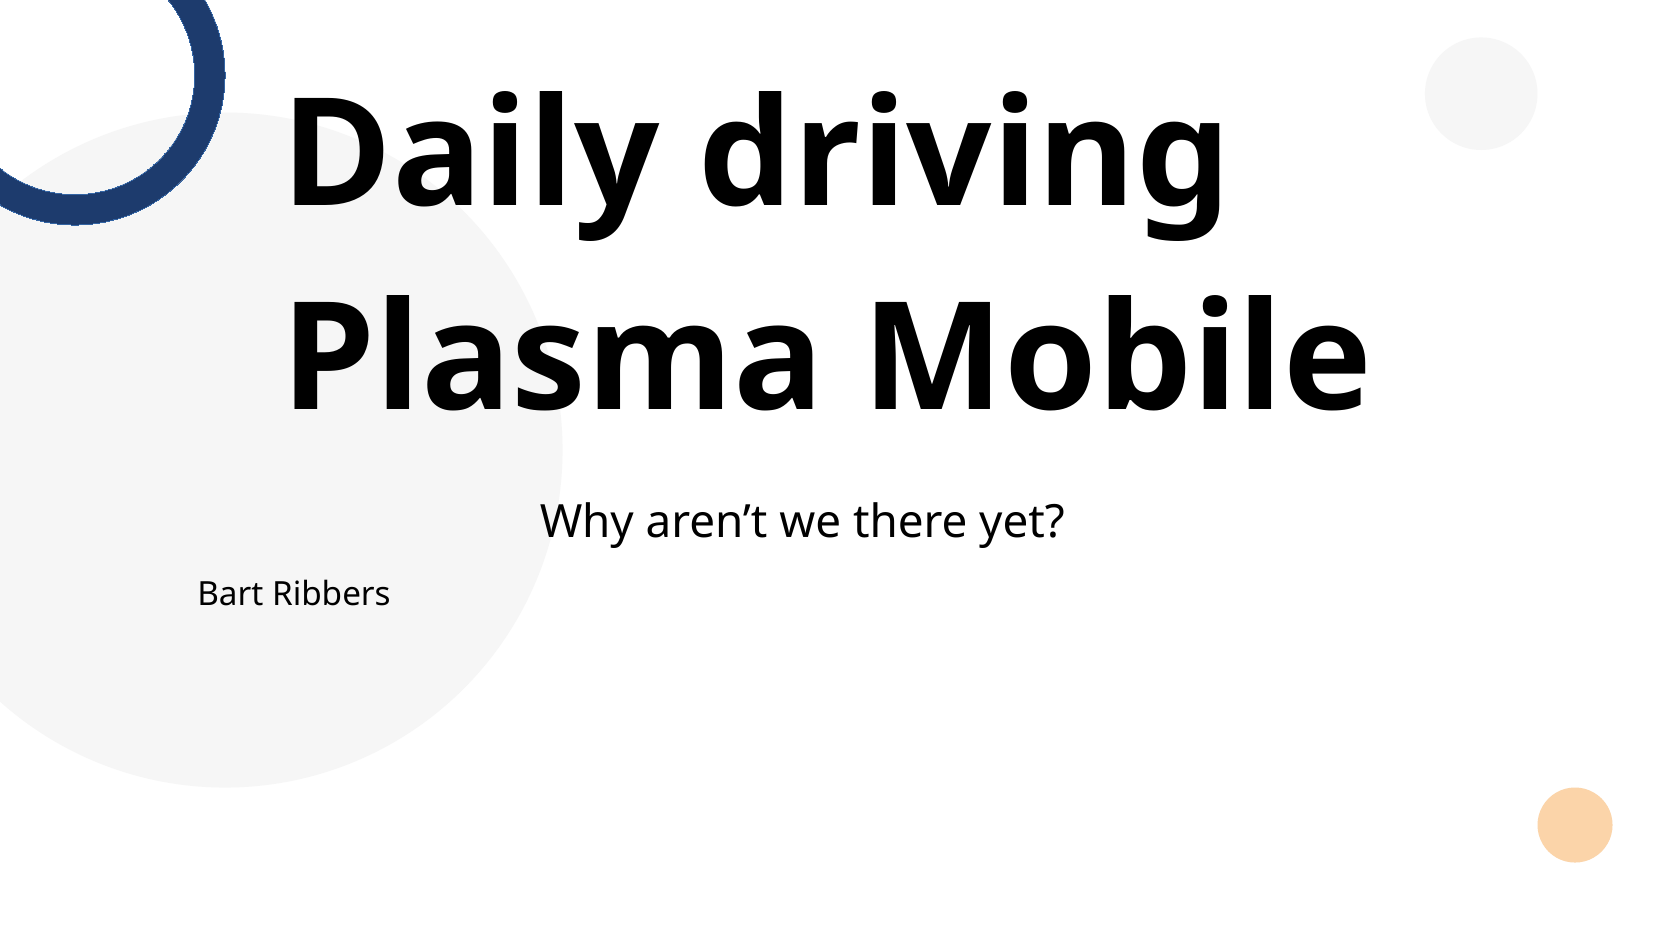

Daily driving
Plasma Mobile
Why aren’t we there yet?
Bart Ribbers